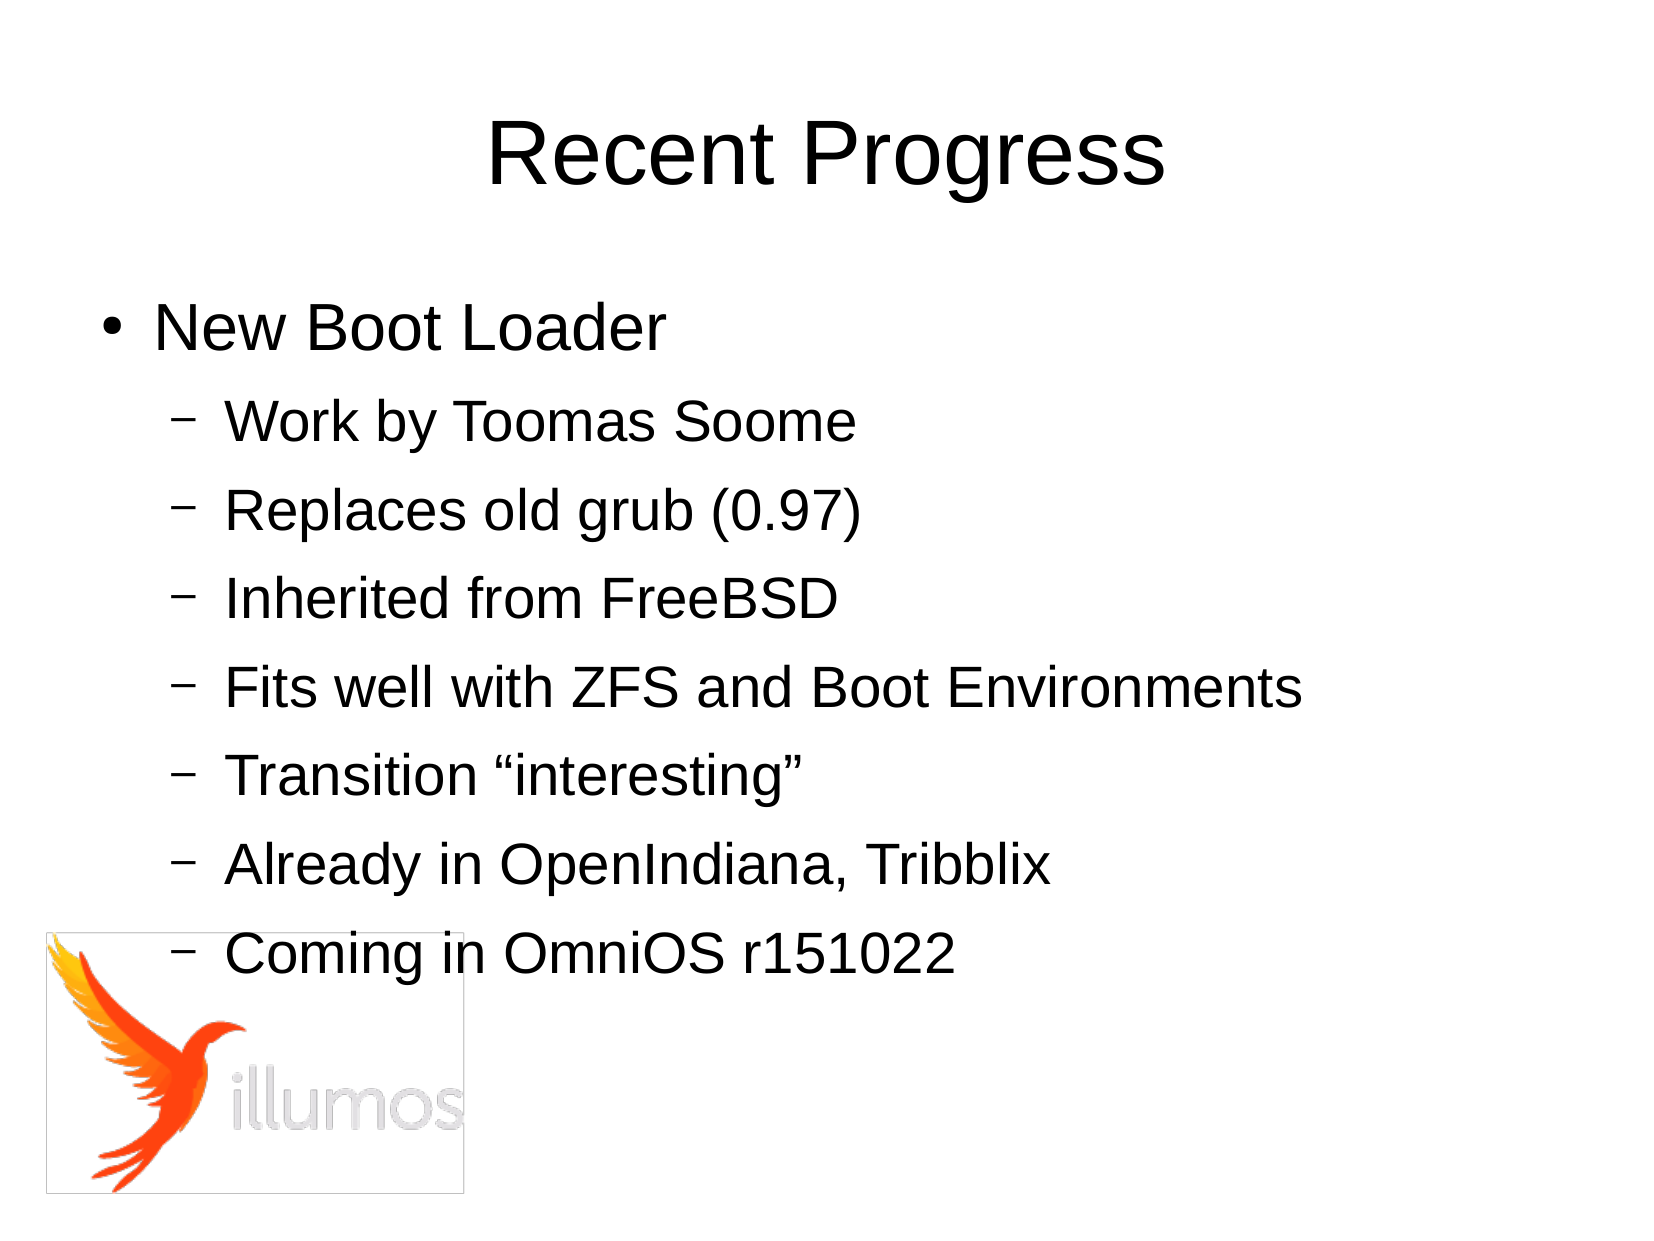

# Recent Progress
New Boot Loader
Work by Toomas Soome
Replaces old grub (0.97)
Inherited from FreeBSD
Fits well with ZFS and Boot Environments
Transition “interesting”
Already in OpenIndiana, Tribblix
Coming in OmniOS r151022